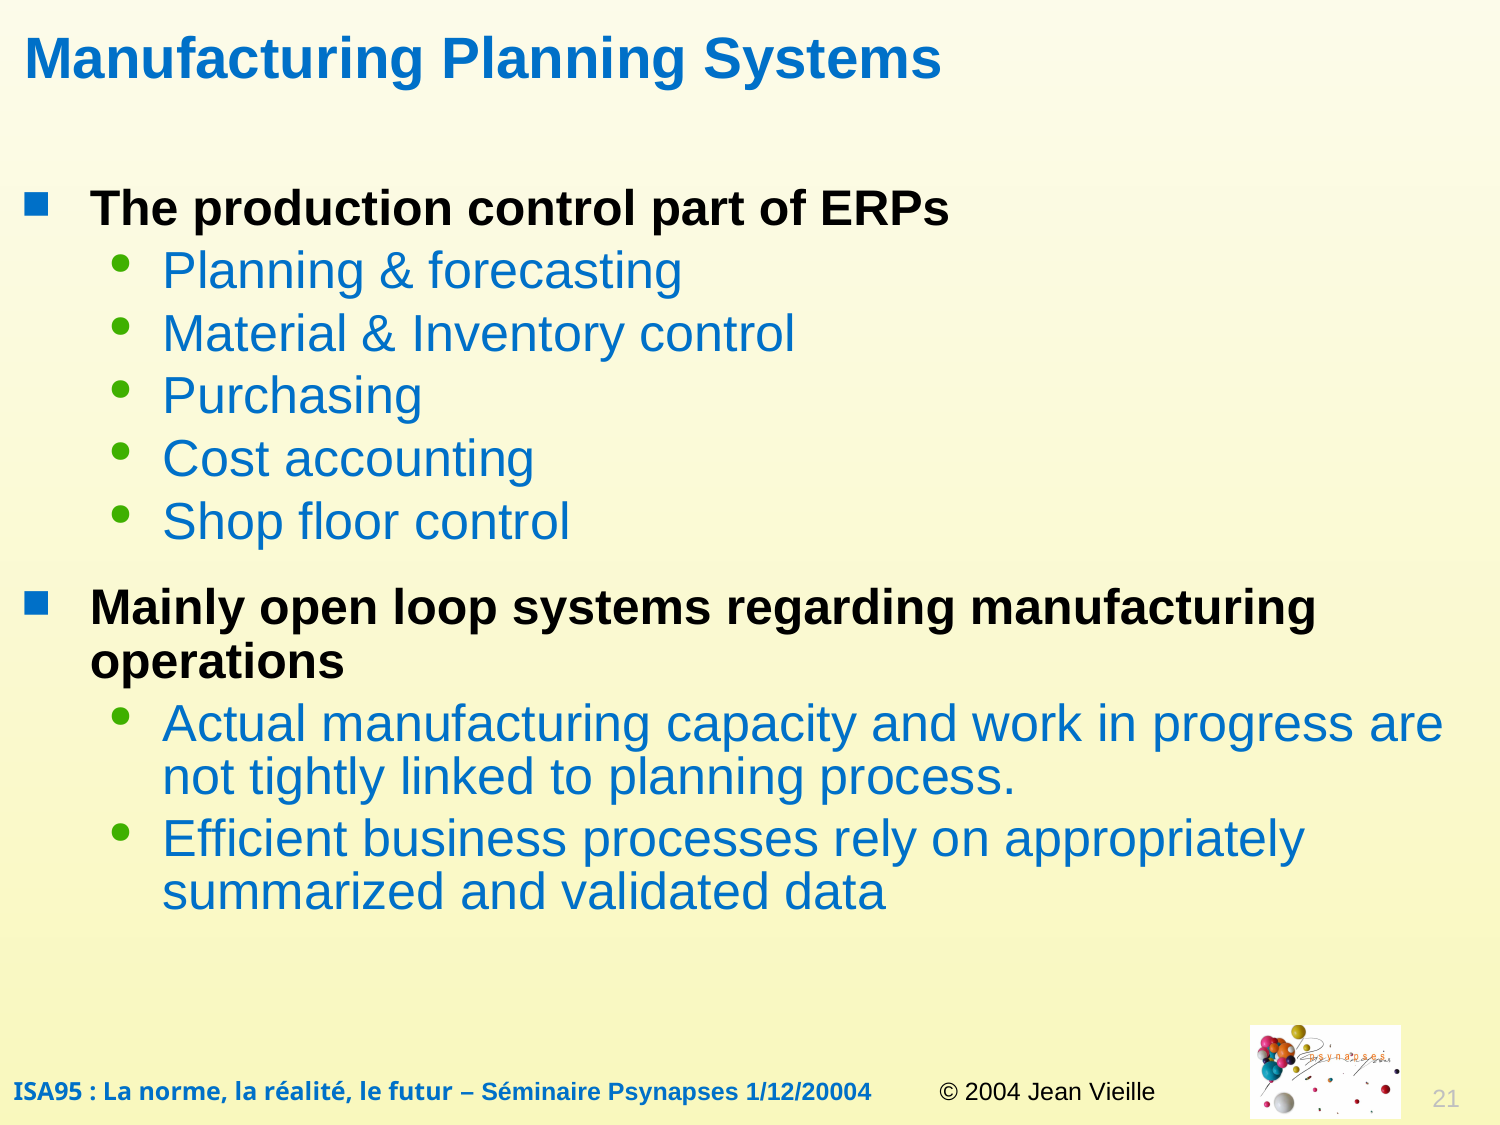

# Manufacturing Planning Systems
The production control part of ERPs
Planning & forecasting
Material & Inventory control
Purchasing
Cost accounting
Shop floor control
Mainly open loop systems regarding manufacturing operations
Actual manufacturing capacity and work in progress are not tightly linked to planning process.
Efficient business processes rely on appropriately summarized and validated data